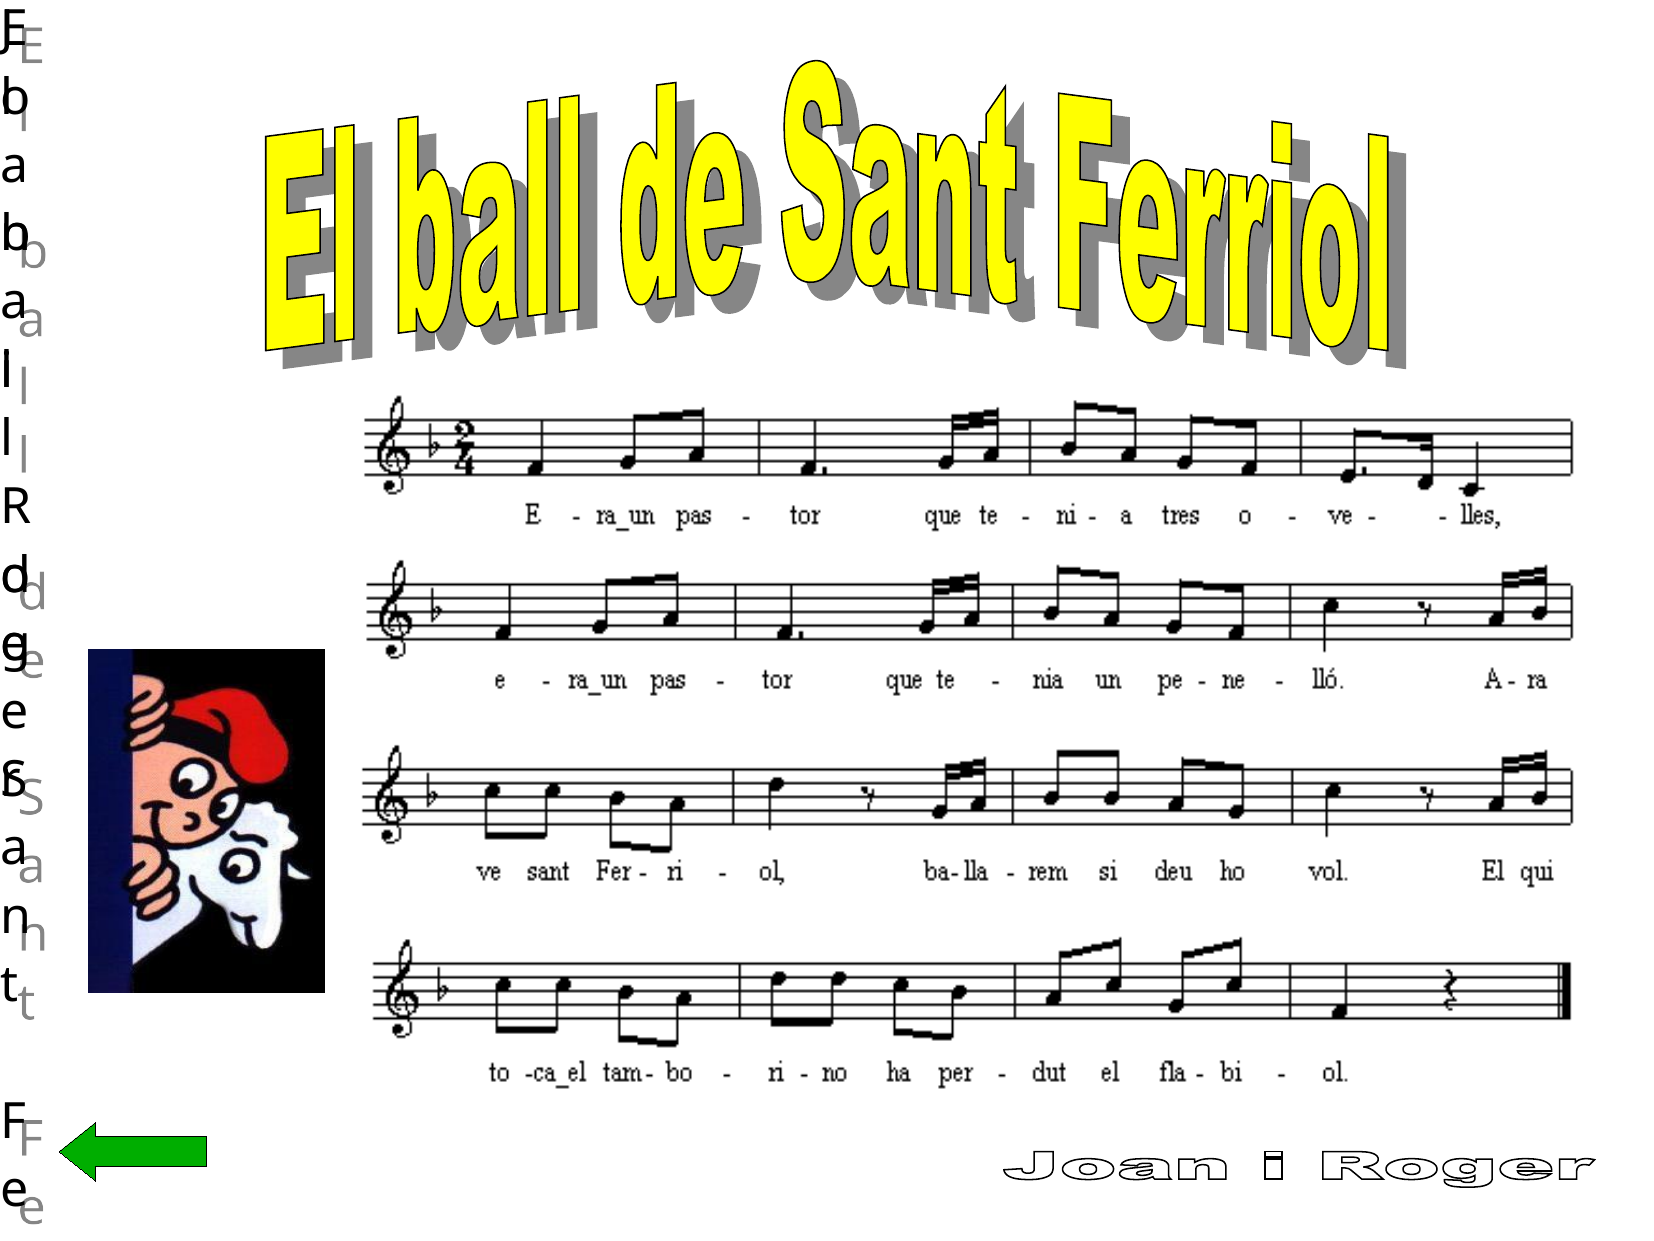

El ball de Sant Ferriol
Joan i Roger